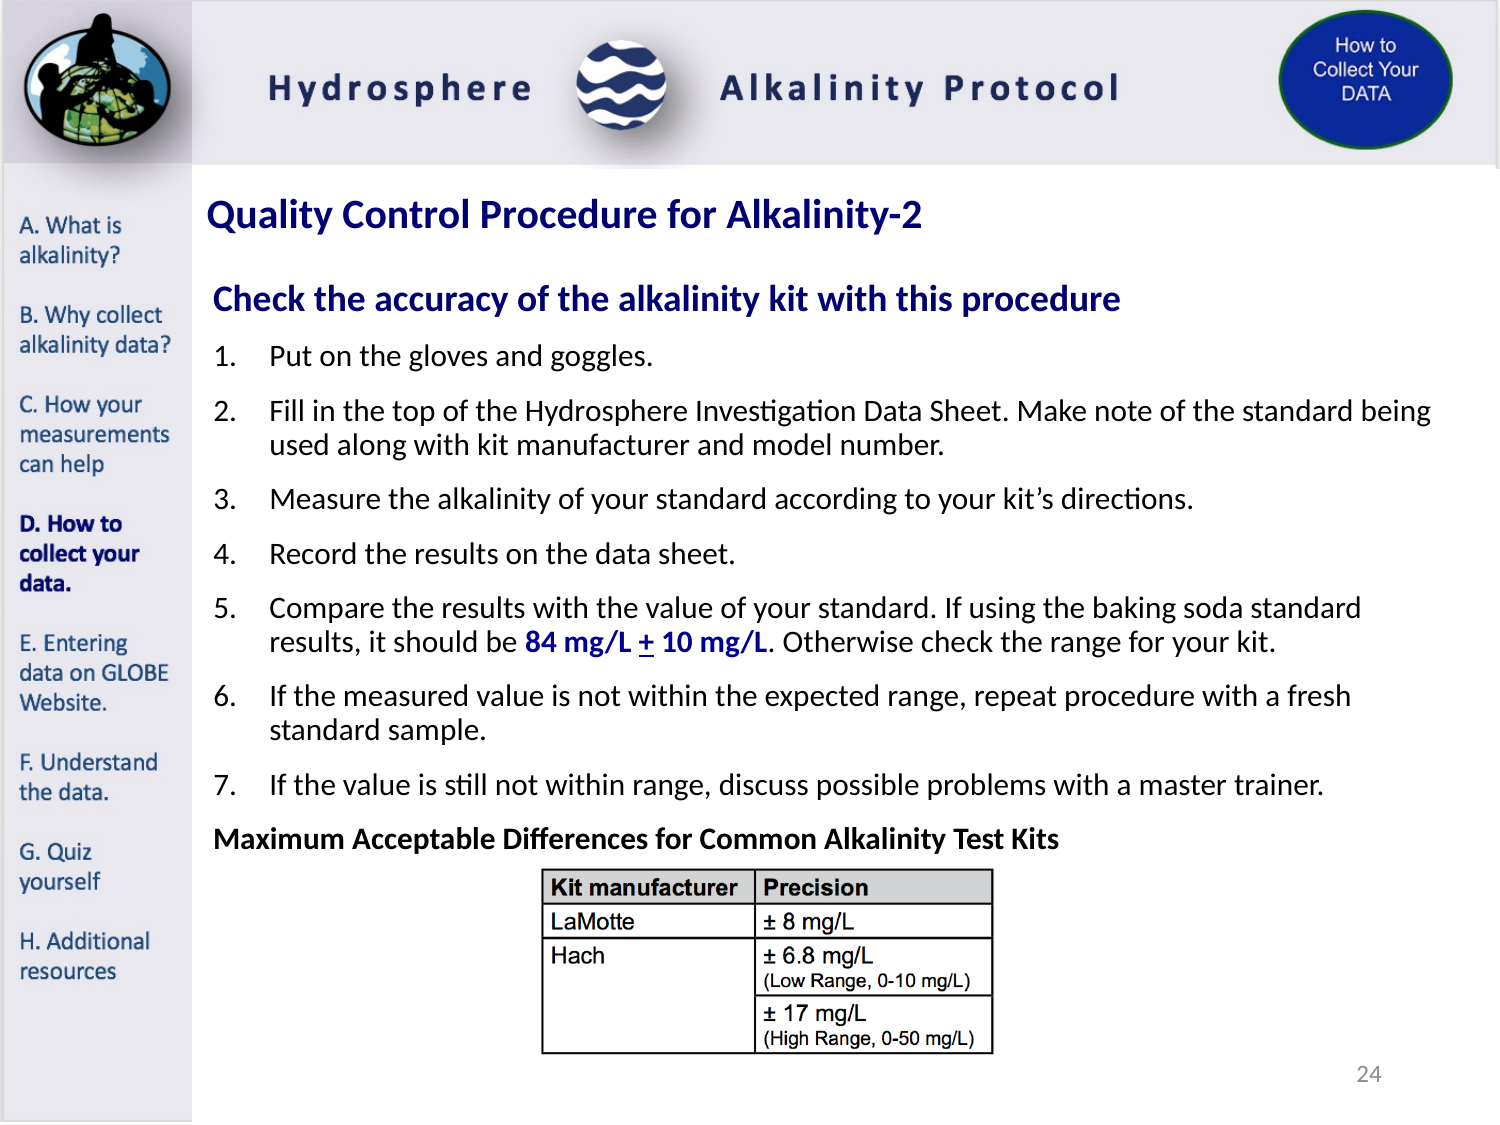

# Quality Control Procedure for Alkalinity-2
Check the accuracy of the alkalinity kit with this procedure
Put on the gloves and goggles.
Fill in the top of the Hydrosphere Investigation Data Sheet. Make note of the standard being used along with kit manufacturer and model number.
Measure the alkalinity of your standard according to your kit’s directions.
Record the results on the data sheet.
Compare the results with the value of your standard. If using the baking soda standard results, it should be 84 mg/L + 10 mg/L. Otherwise check the range for your kit.
If the measured value is not within the expected range, repeat procedure with a fresh standard sample.
If the value is still not within range, discuss possible problems with a master trainer.
Maximum Acceptable Differences for Common Alkalinity Test Kits